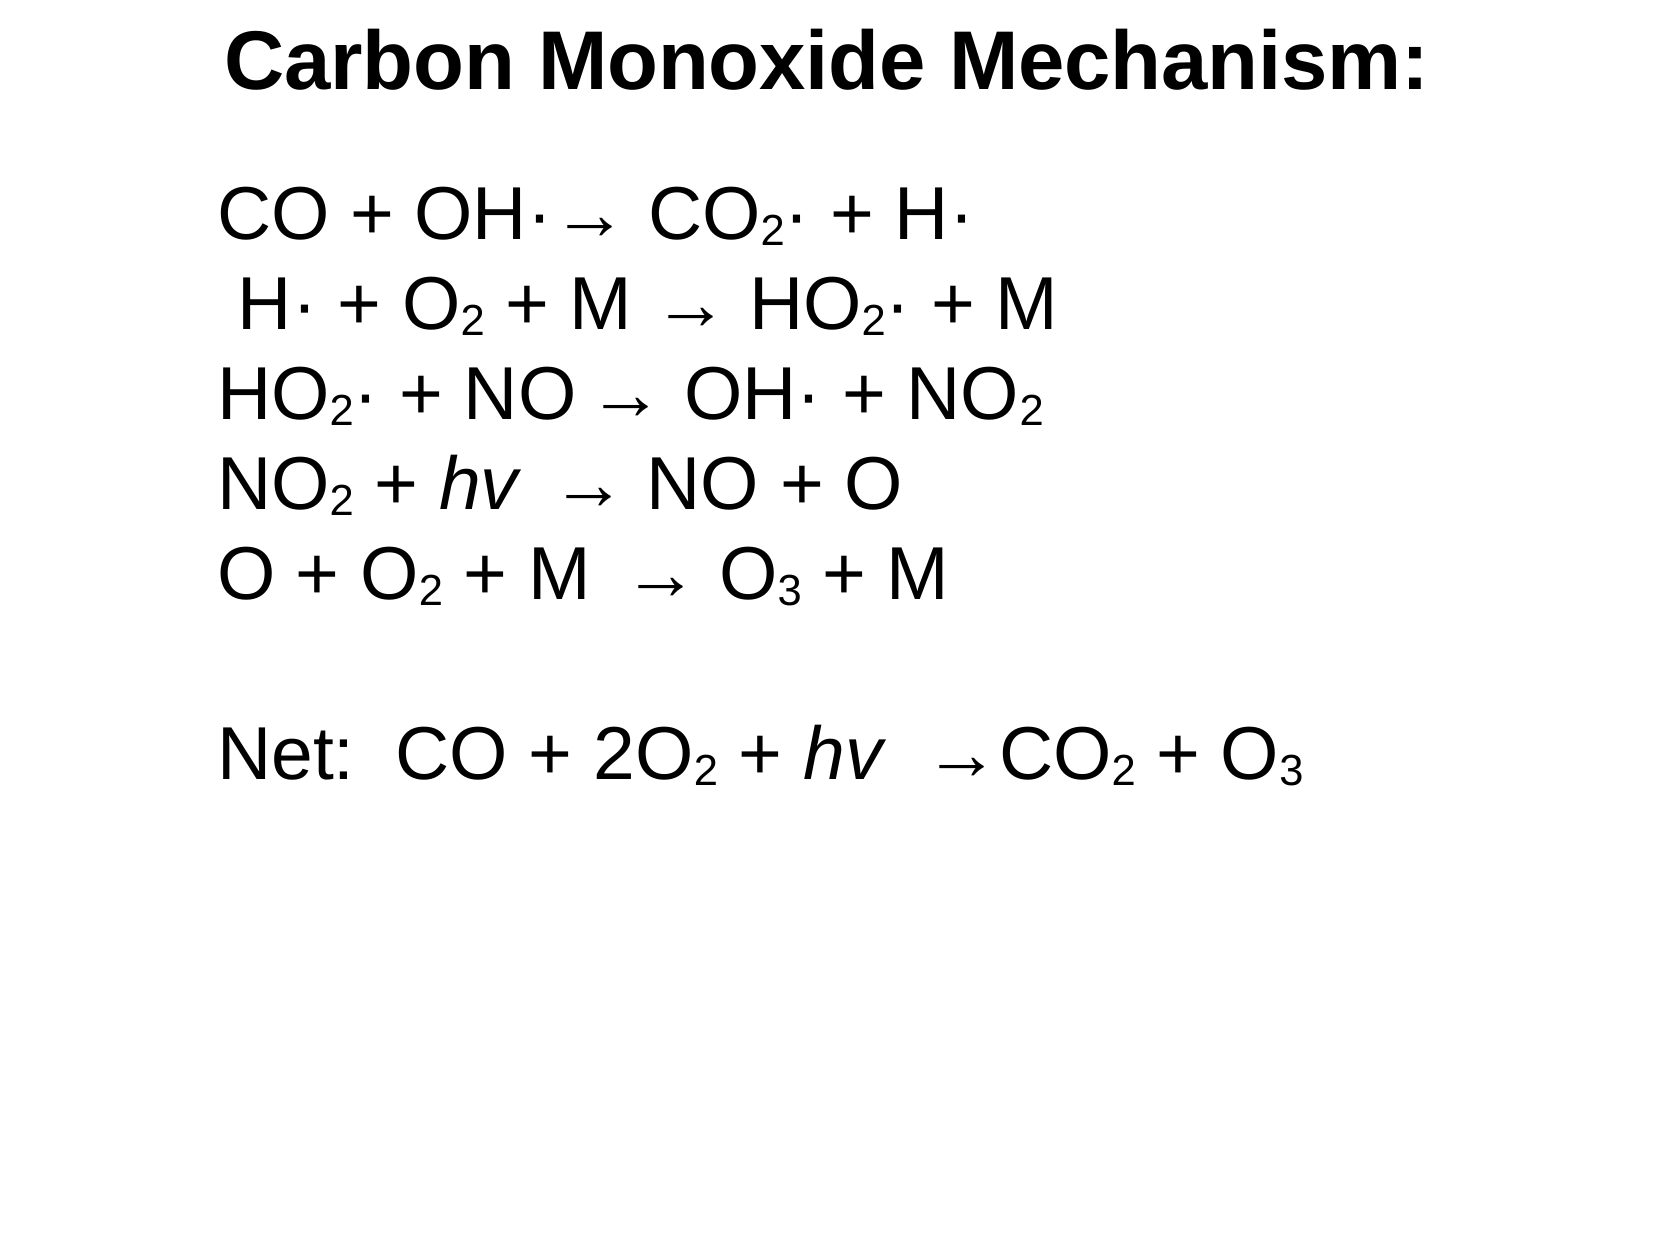

Carbon Monoxide Mechanism:
CO + OH·→ CO2· + H·
 H· + O2 + M → HO2· + M
HO2· + NO → OH· + NO2
NO2 + hv → NO + O
O + O2 + M → O3 + M
Net: CO + 2O2 + hv →CO2 + O3